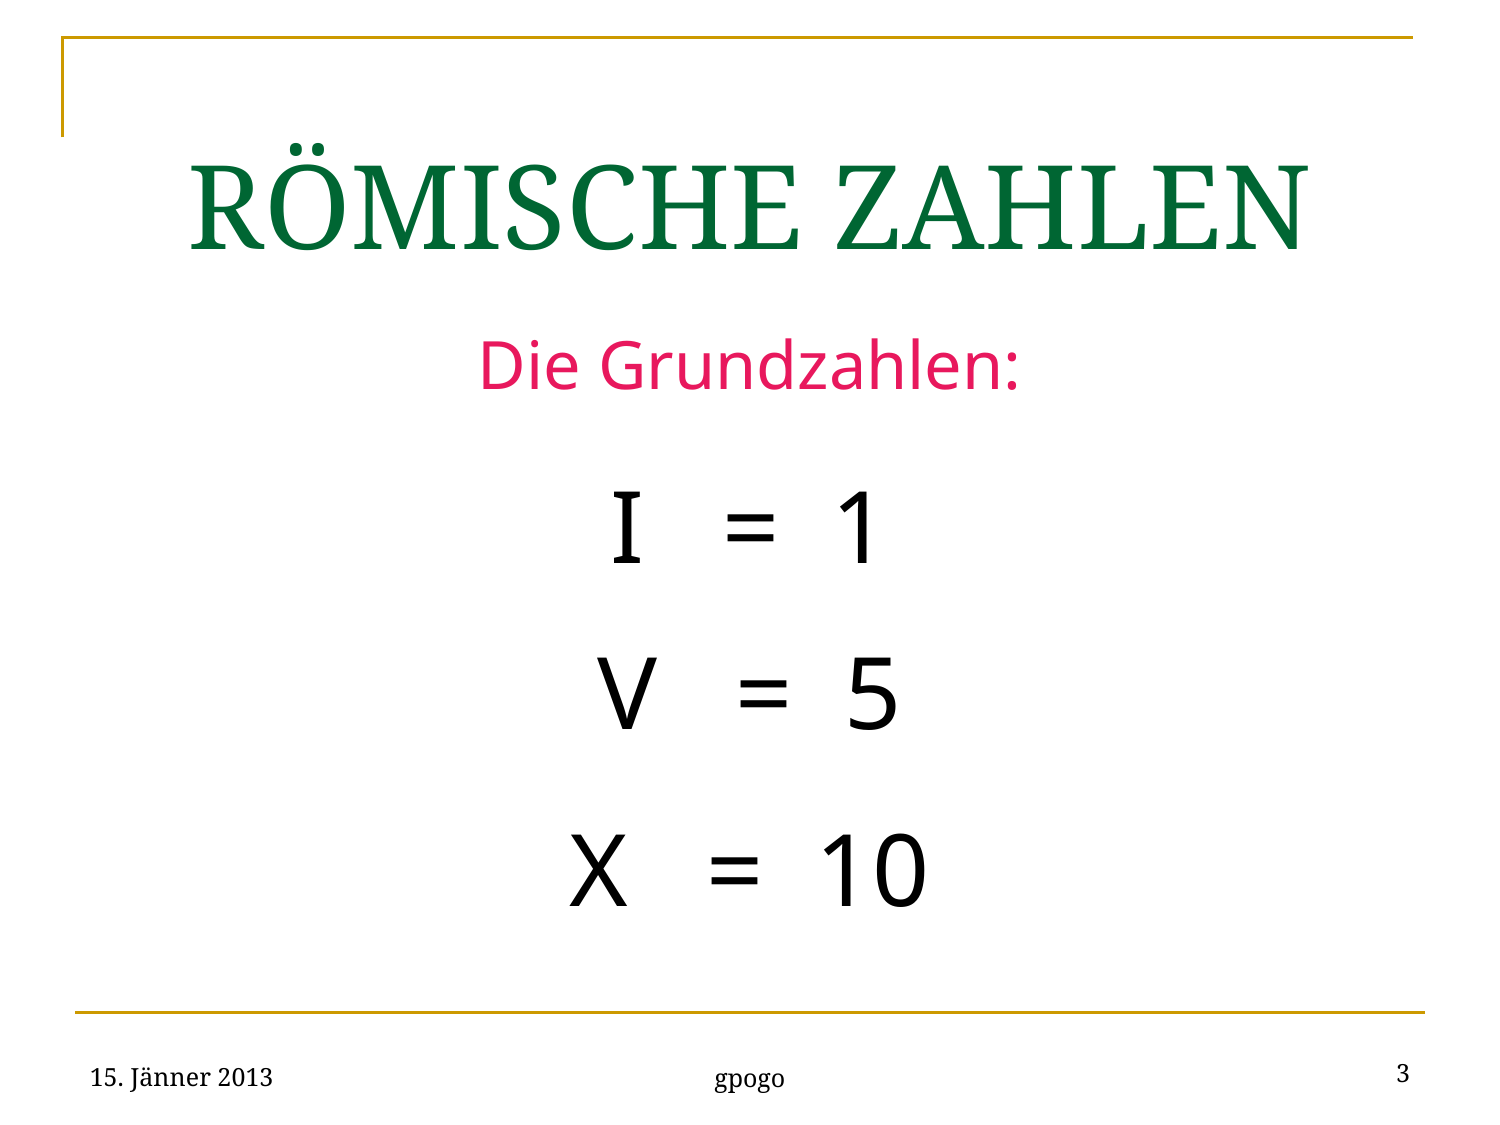

# RÖMISCHE ZAHLEN
Die Grundzahlen:
I = 1
V = 5
X = 10
15. Jänner 2013
gpogo